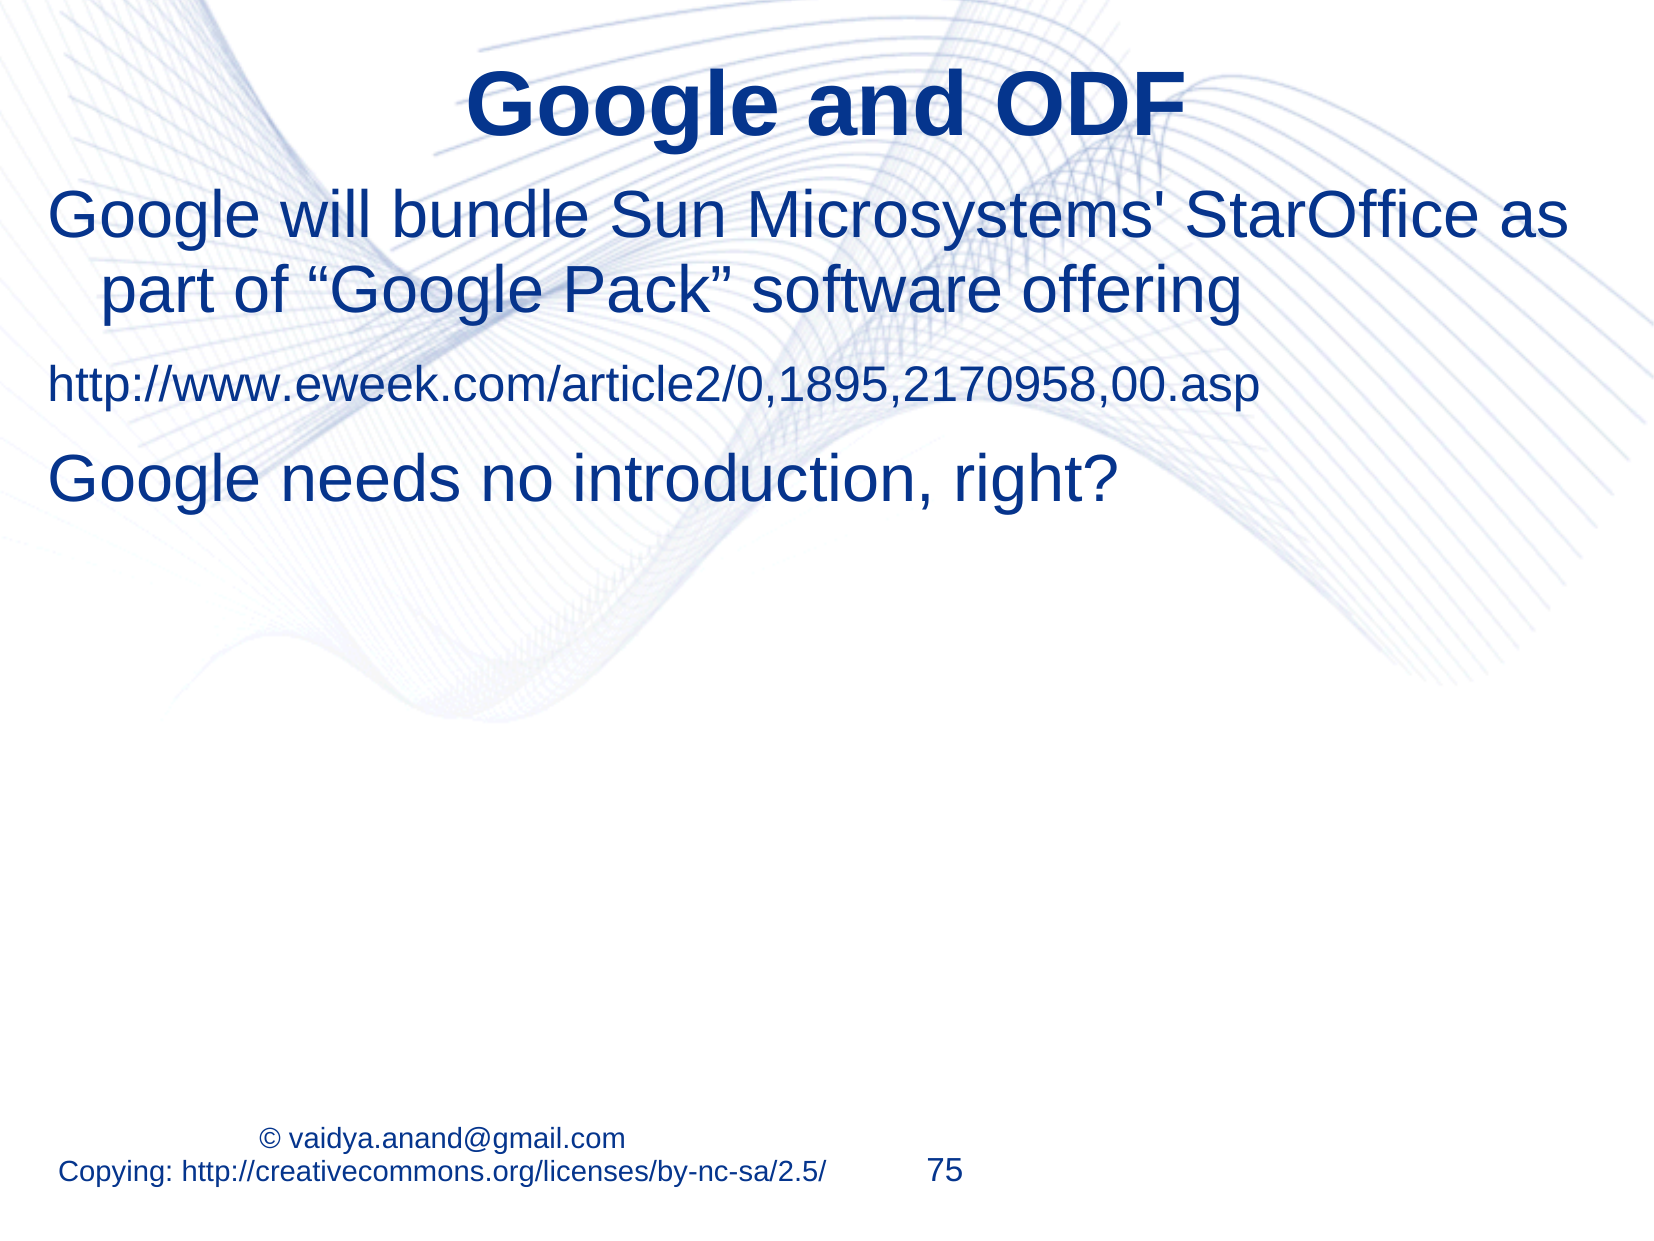

# Google and ODF
Google will bundle Sun Microsystems' StarOffice as part of “Google Pack” software offering
http://www.eweek.com/article2/0,1895,2170958,00.asp
Google needs no introduction, right?
http://www.broffice.org
75